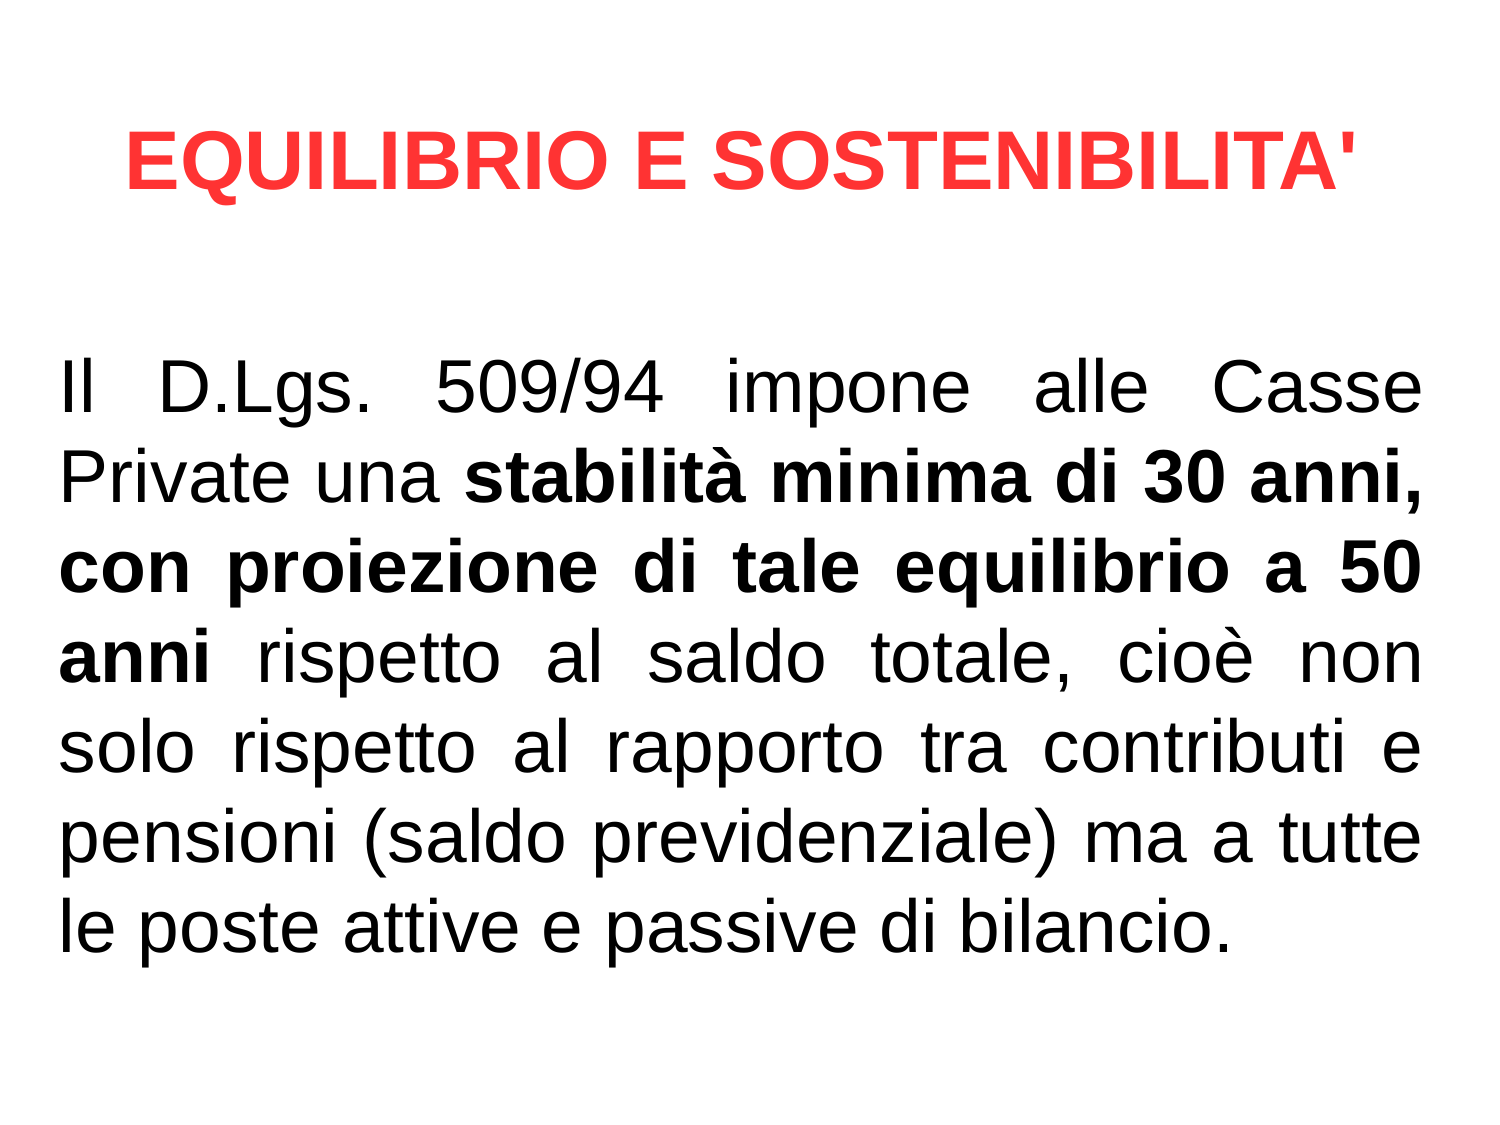

# EQUILIBRIO E SOSTENIBILITA'
Il D.Lgs. 509/94 impone alle Casse Private una stabilità minima di 30 anni, con proiezione di tale equilibrio a 50 anni rispetto al saldo totale, cioè non solo rispetto al rapporto tra contributi e pensioni (saldo previdenziale) ma a tutte le poste attive e passive di bilancio.